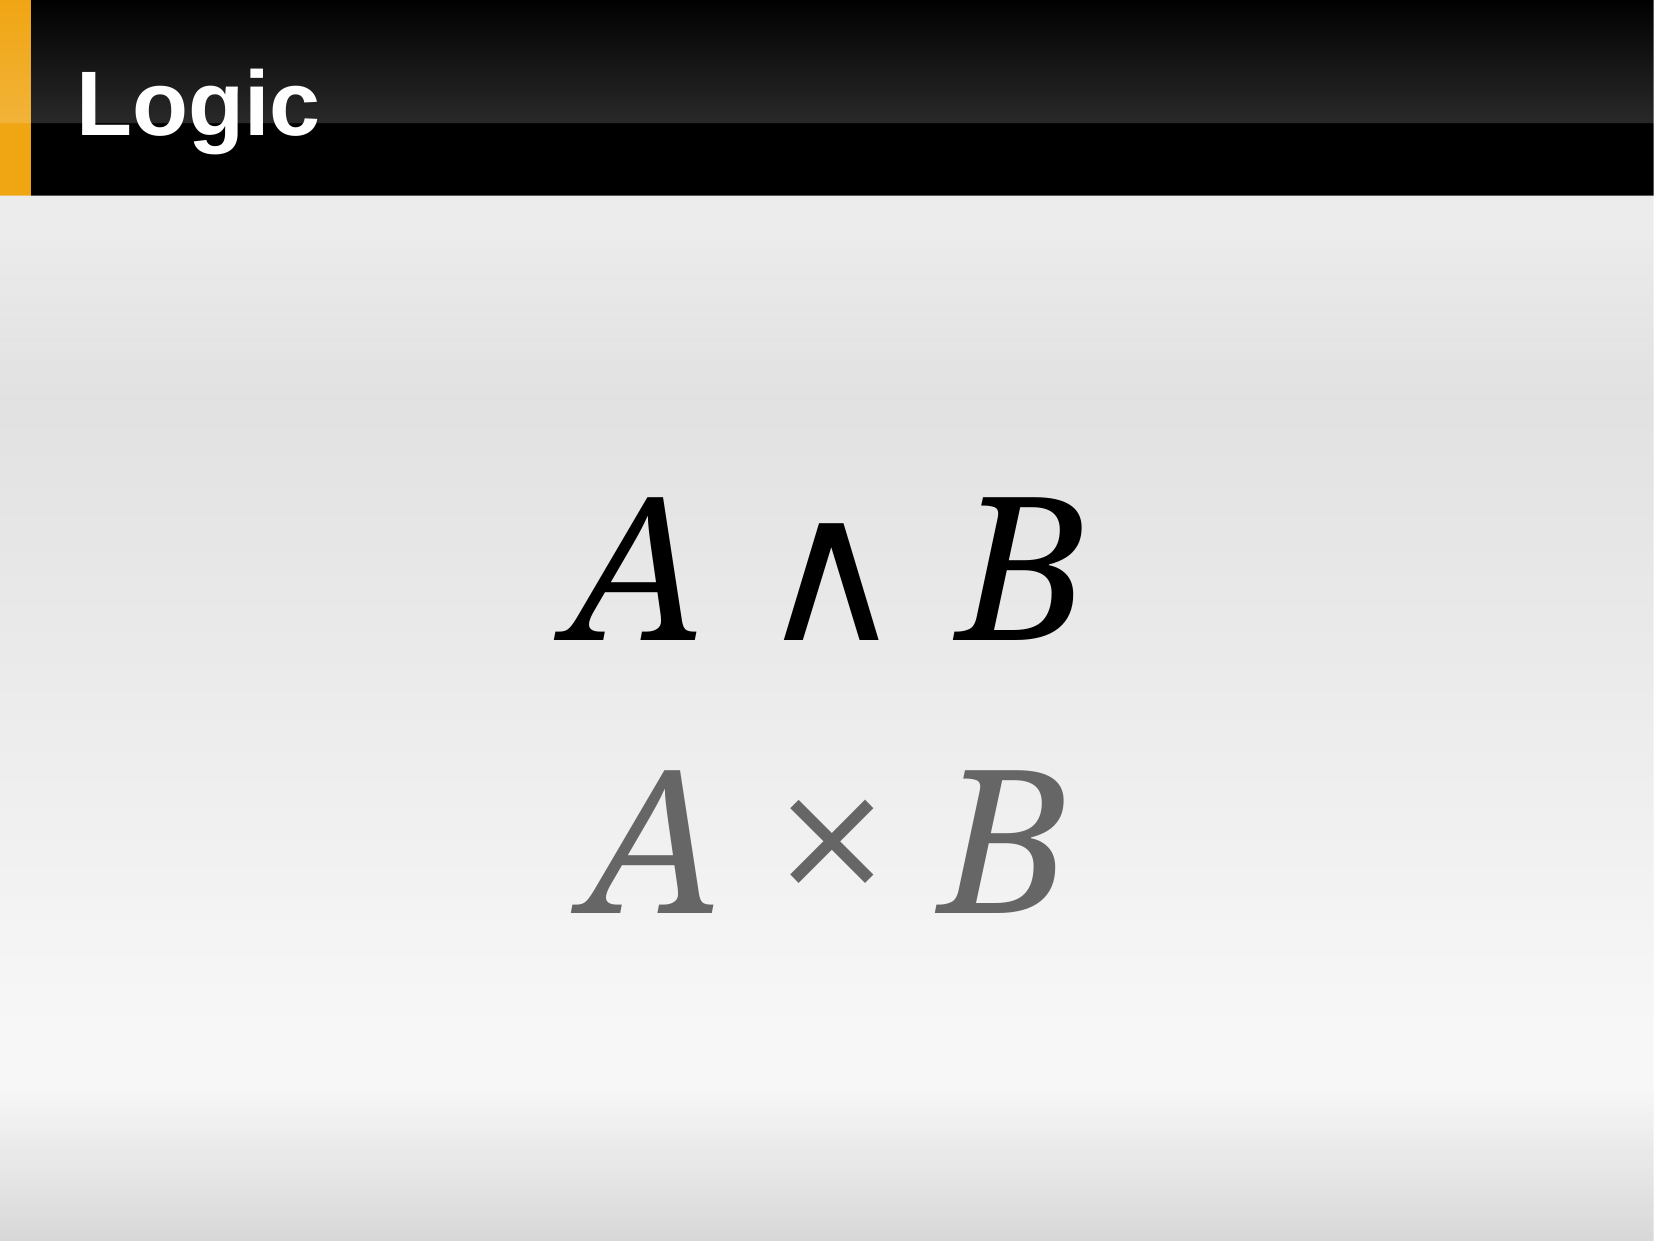

# Logic
A ∧ B
A × B